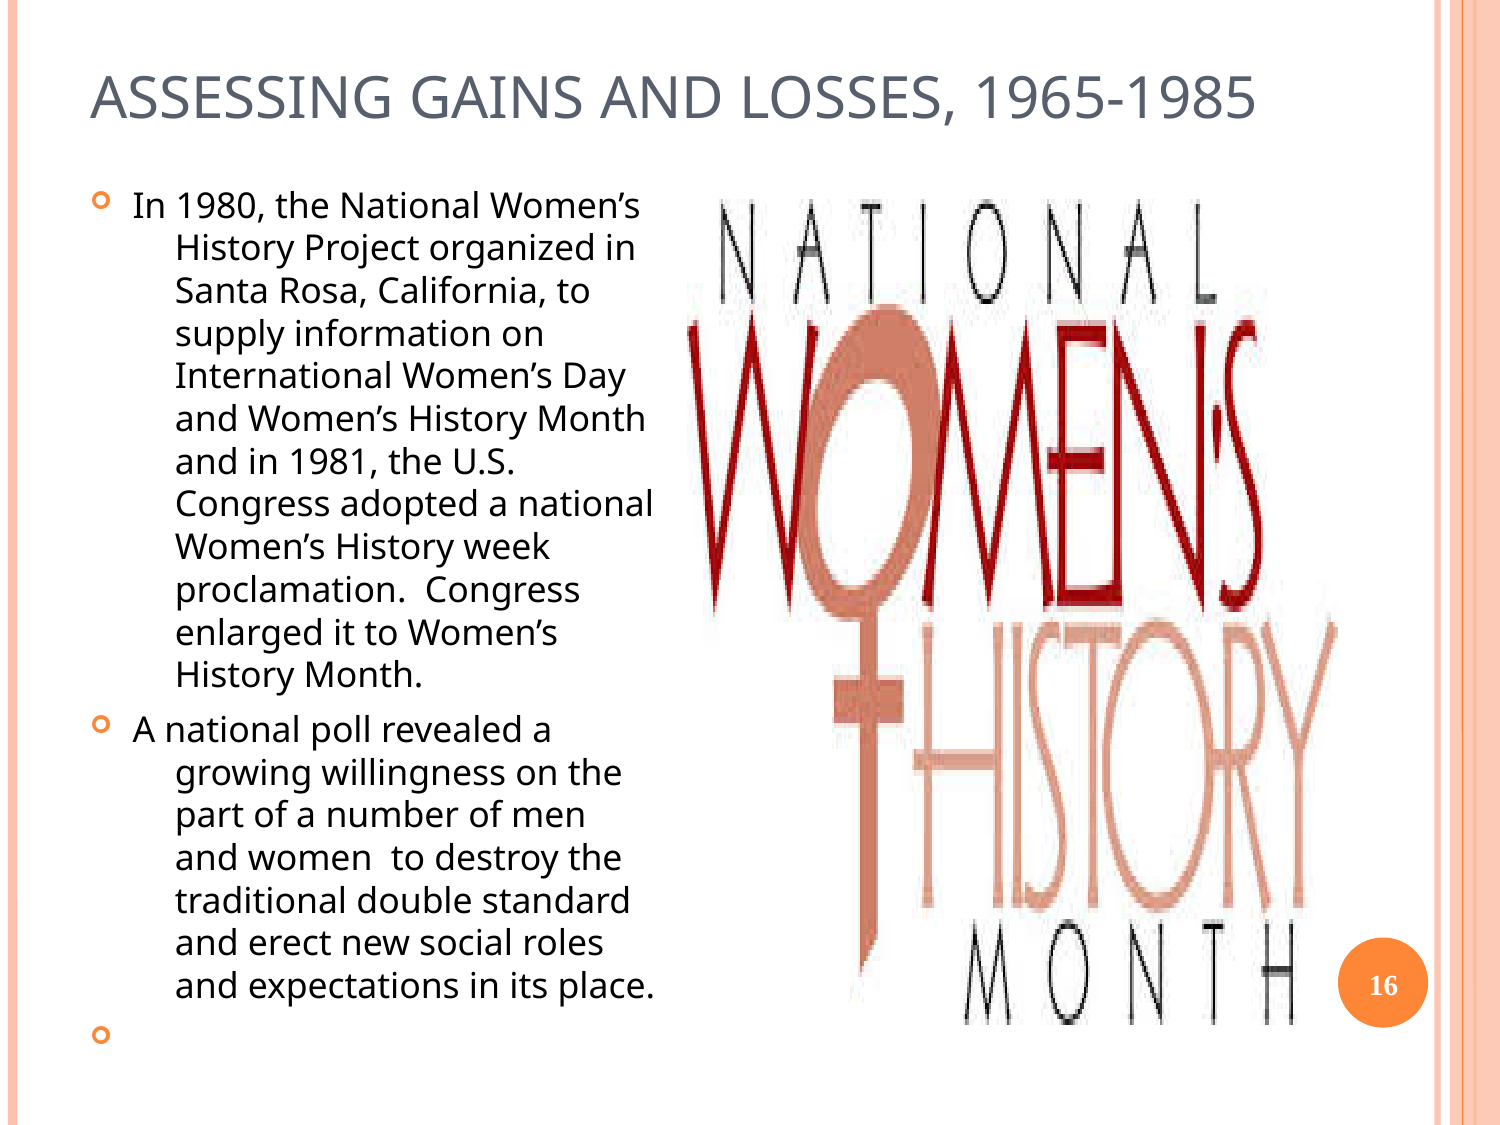

# Assessing Gains and Losses, 1965-1985
In 1980, the National Women’s History Project organized in Santa Rosa, California, to supply information on International Women’s Day and Women’s History Month and in 1981, the U.S. Congress adopted a national Women’s History week proclamation. Congress enlarged it to Women’s History Month.
A national poll revealed a growing willingness on the part of a number of men and women to destroy the traditional double standard and erect new social roles and expectations in its place.